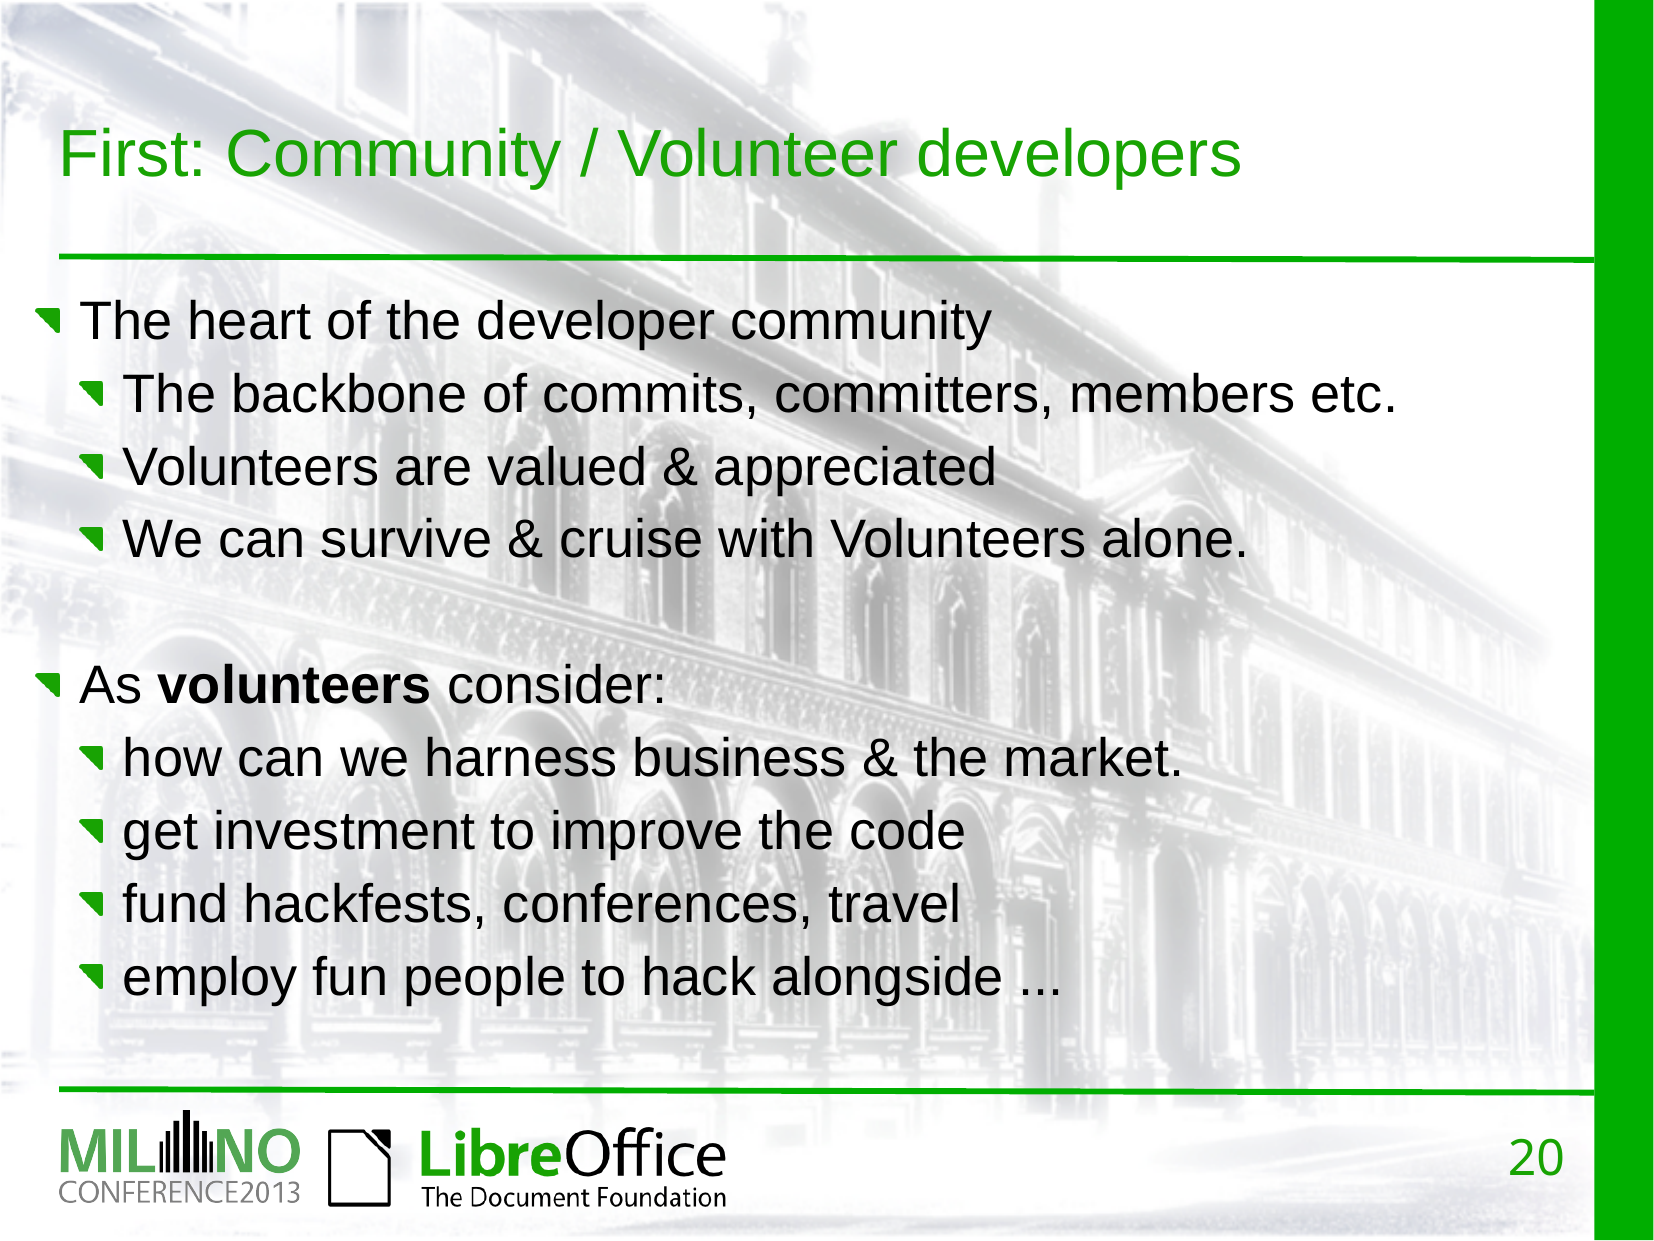

# First: Community / Volunteer developers
The heart of the developer community
The backbone of commits, committers, members etc.
Volunteers are valued & appreciated
We can survive & cruise with Volunteers alone.
As volunteers consider:
how can we harness business & the market.
get investment to improve the code
fund hackfests, conferences, travel
employ fun people to hack alongside ...
20